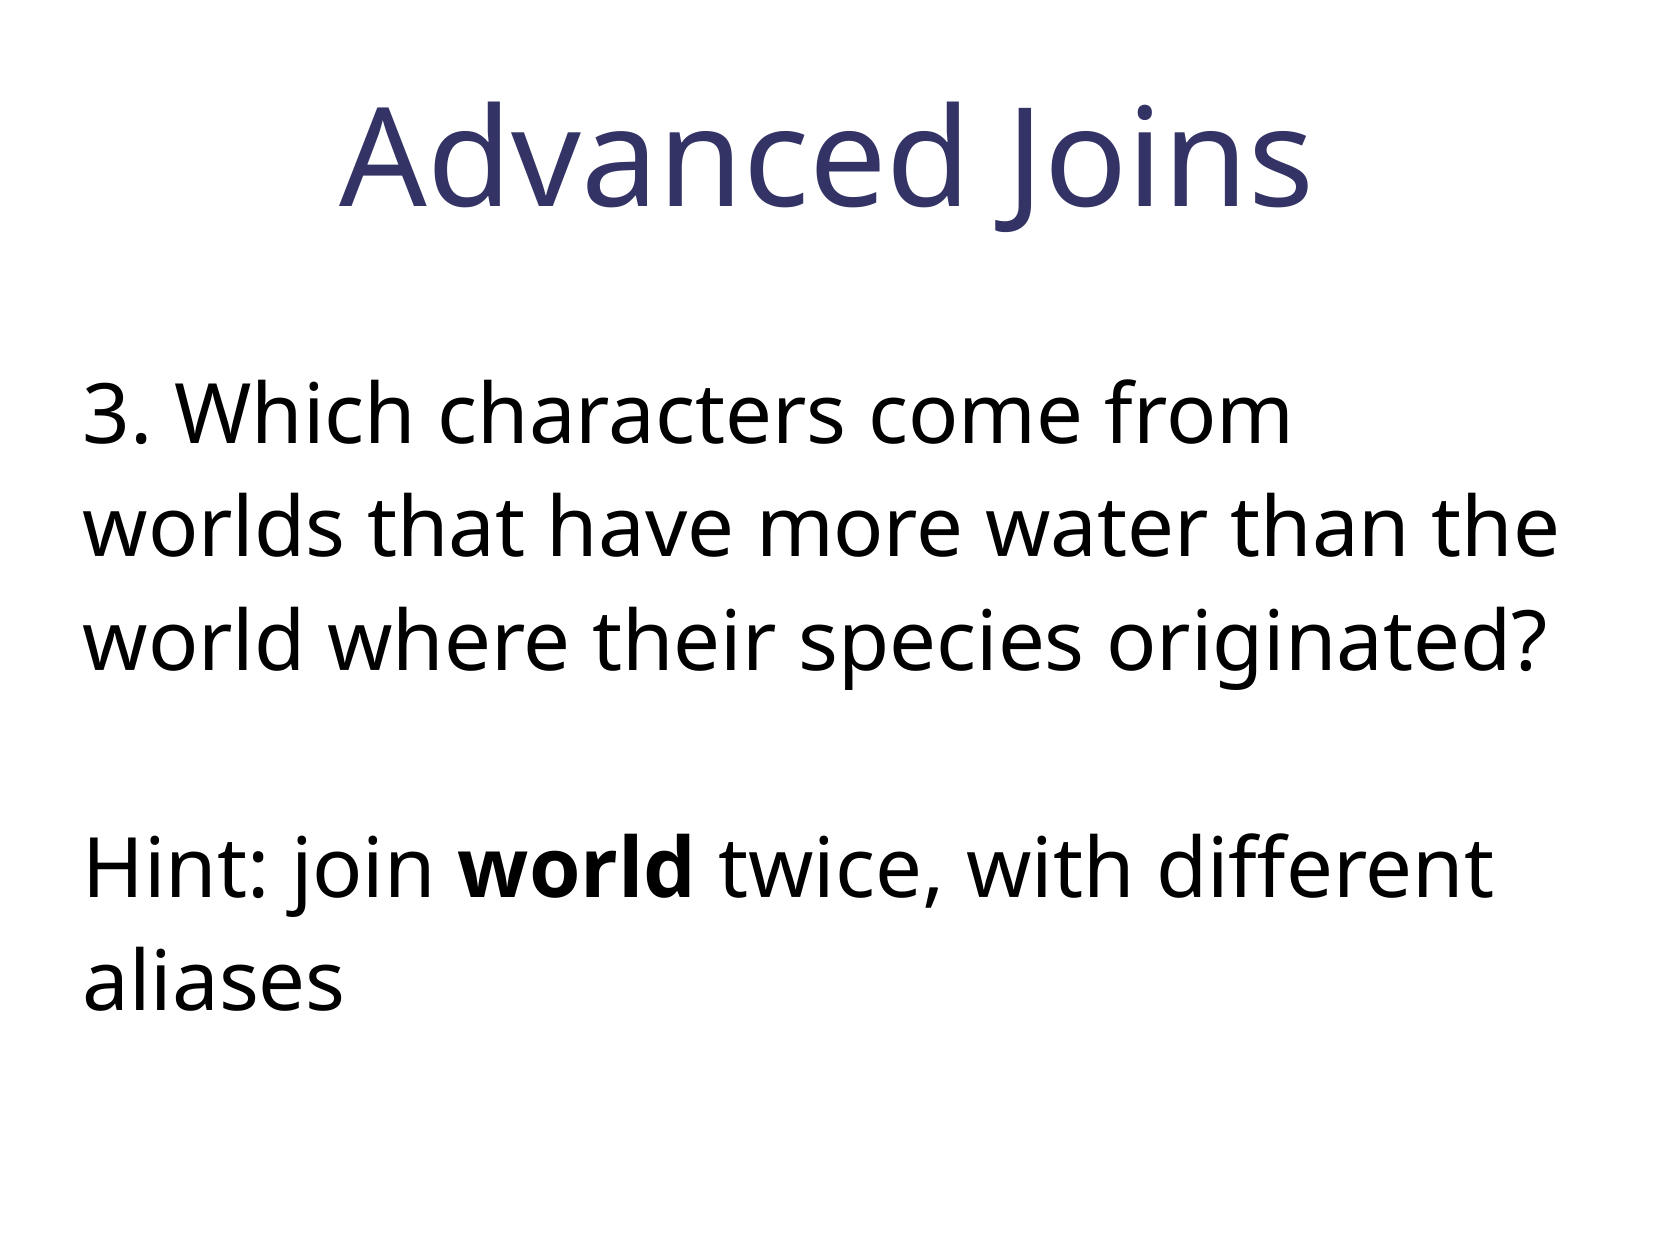

Advanced Joins
# 3. Which characters come from worlds that have more water than the world where their species originated?
Hint: join world twice, with different aliases